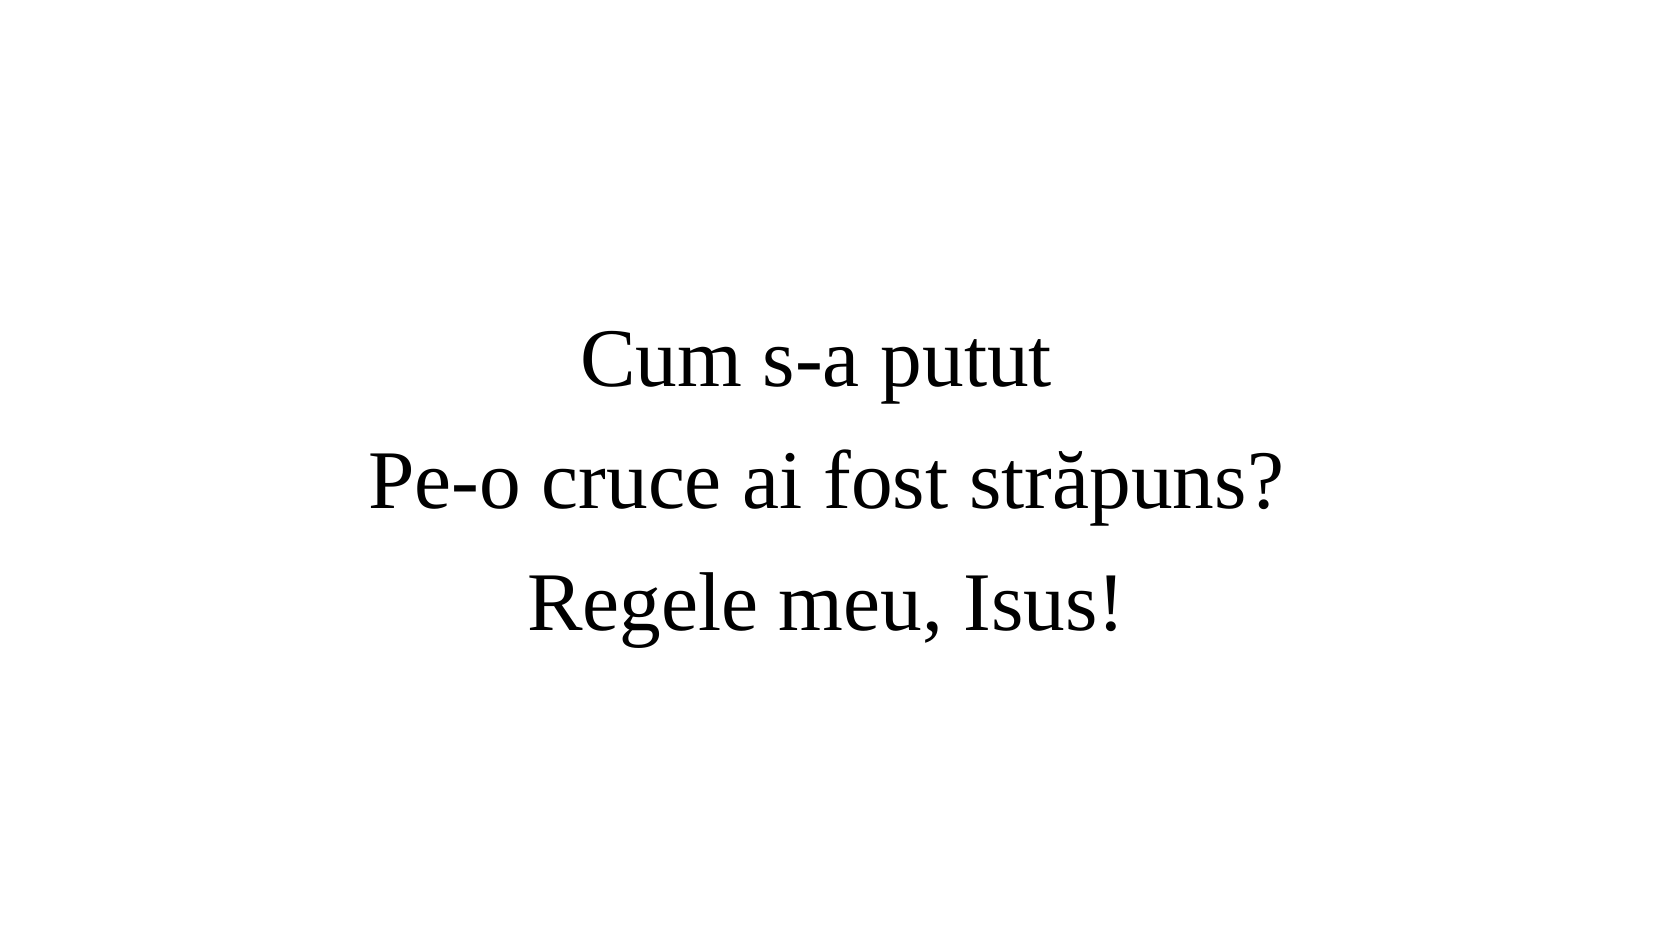

# Cum s-a putut
Pe-o cruce ai fost străpuns?
Regele meu, Isus!